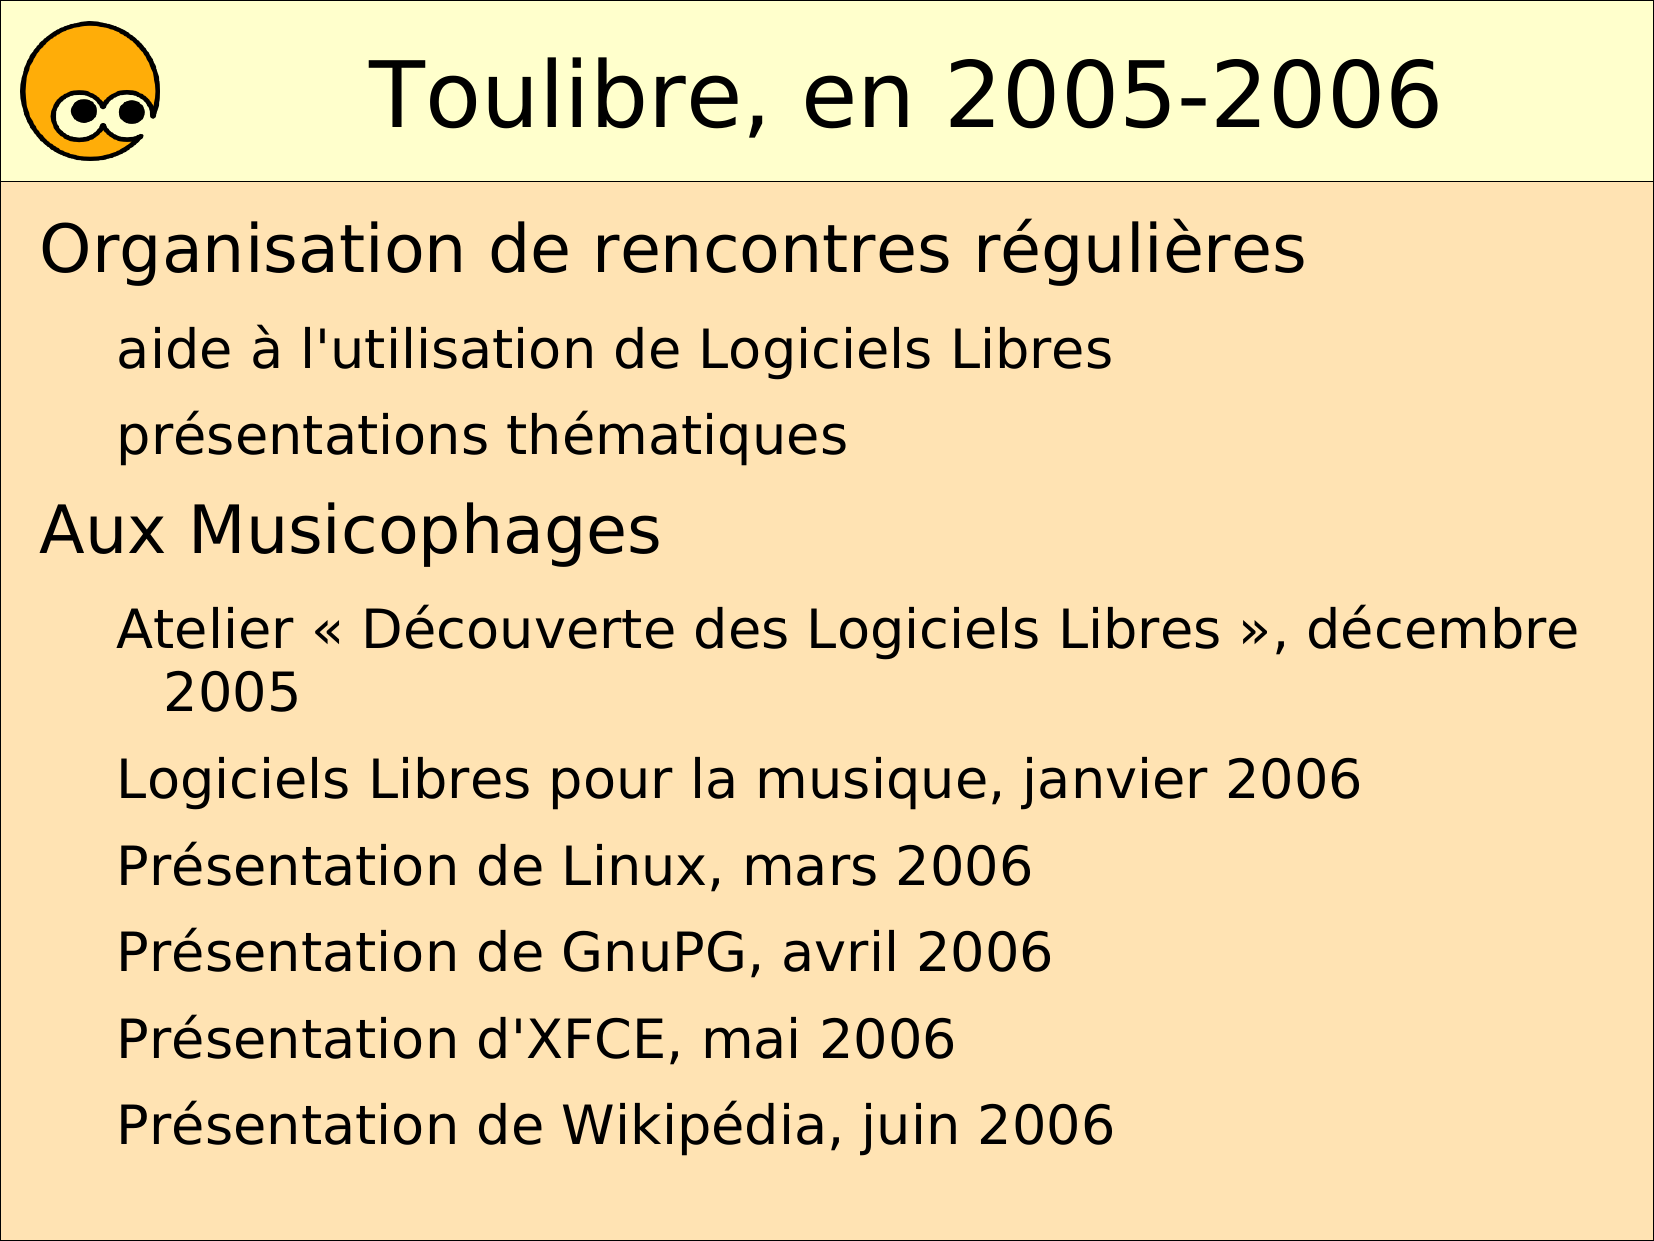

# Toulibre, en 2005-2006
Organisation de rencontres régulières
aide à l'utilisation de Logiciels Libres
présentations thématiques
Aux Musicophages
Atelier « Découverte des Logiciels Libres », décembre 2005
Logiciels Libres pour la musique, janvier 2006
Présentation de Linux, mars 2006
Présentation de GnuPG, avril 2006
Présentation d'XFCE, mai 2006
Présentation de Wikipédia, juin 2006